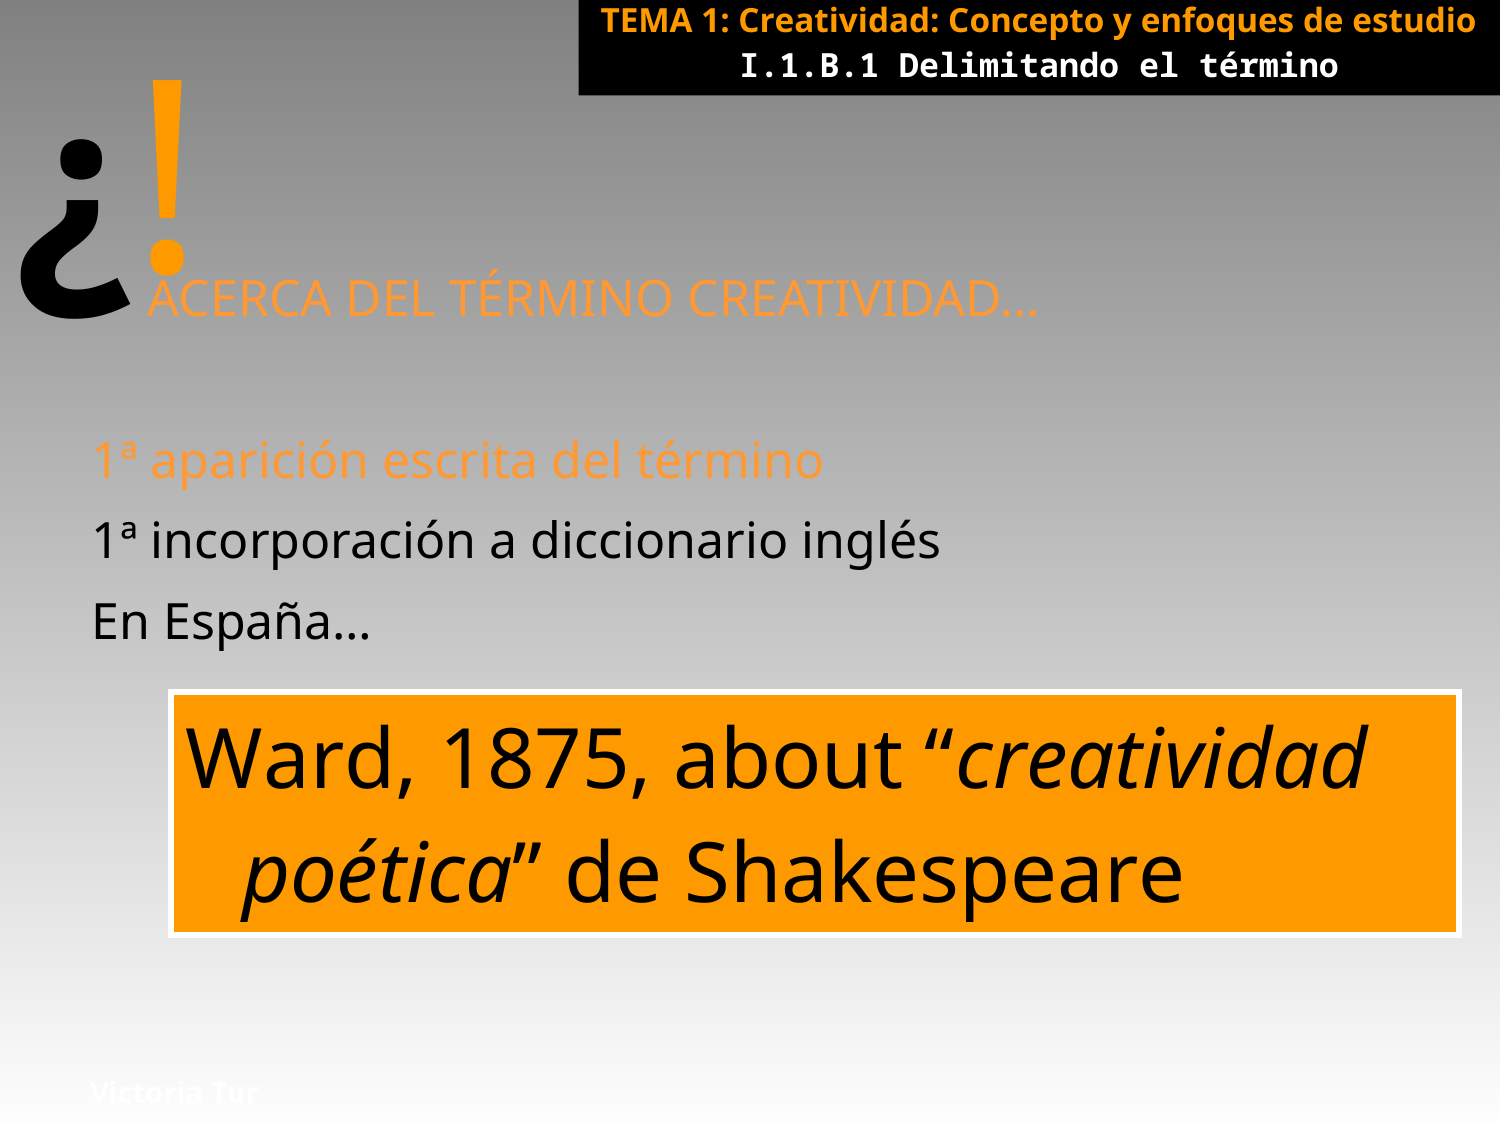

TEMA 1: Creatividad: Concepto y enfoques de estudio
I.1.B.1 Delimitando el término
# ACERCA DEL TÉRMINO CREATIVIDAD…
1ª aparición escrita del término
1ª incorporación a diccionario inglés
En España…
Ward, 1875, about “creatividad poética” de Shakespeare